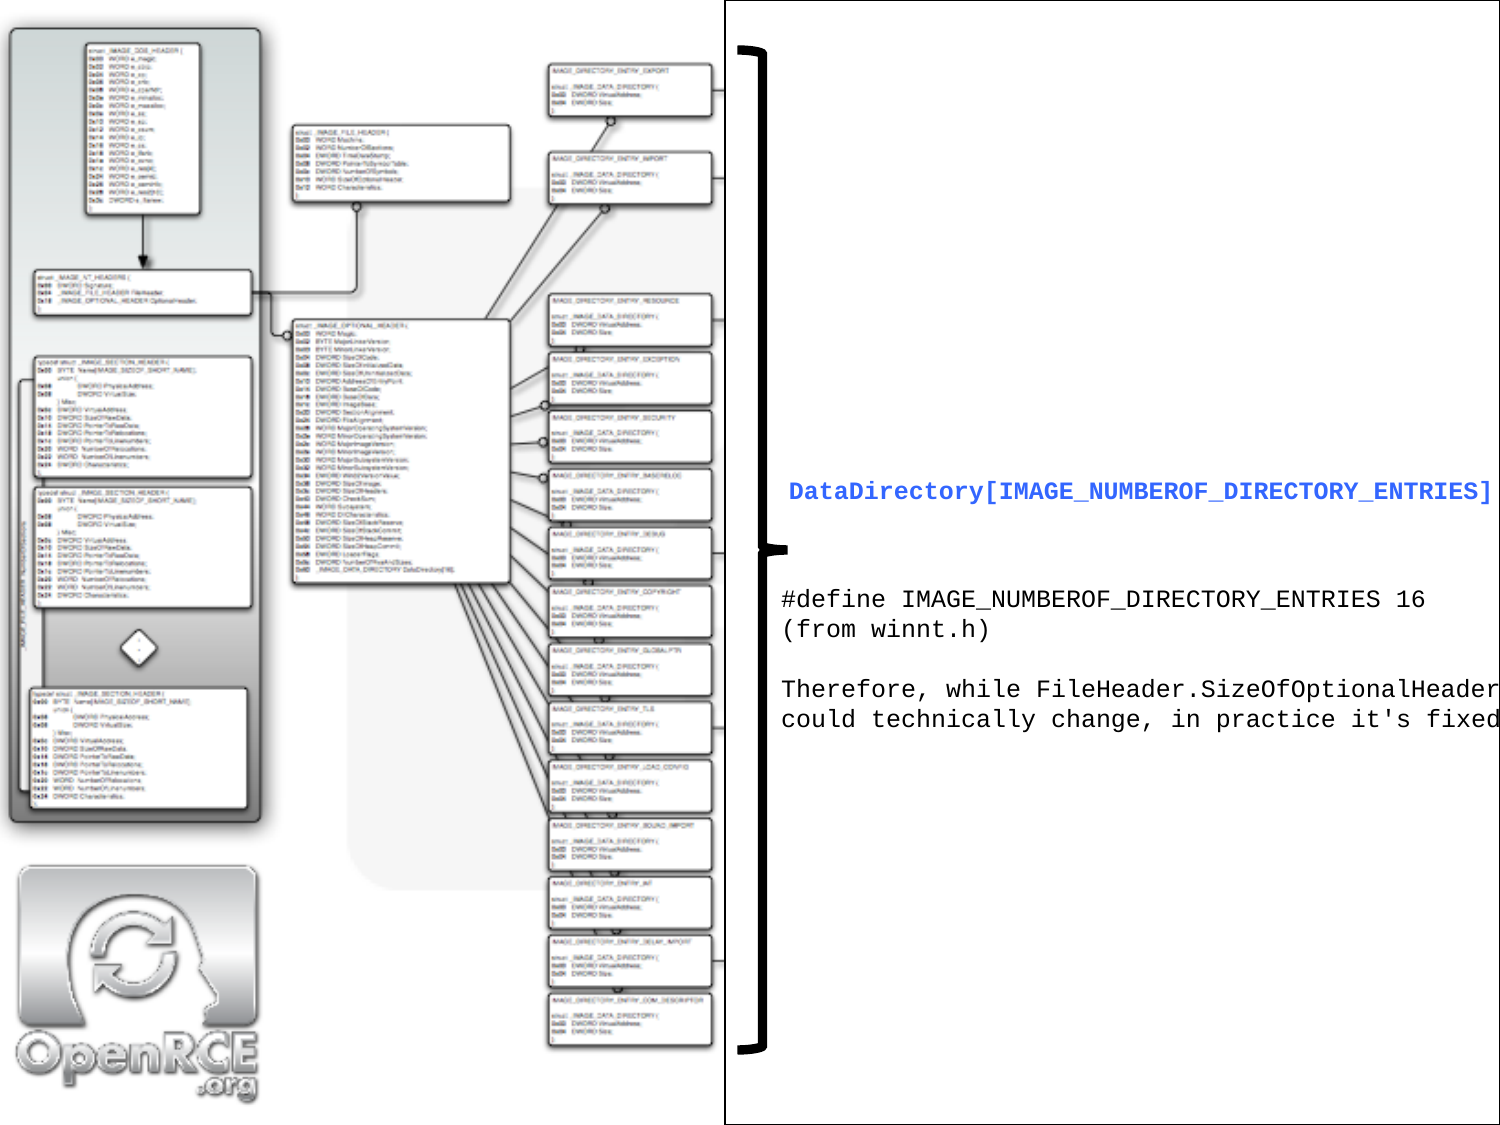

#
DataDirectory[IMAGE_NUMBEROF_DIRECTORY_ENTRIES]
#define IMAGE_NUMBEROF_DIRECTORY_ENTRIES 16
(from winnt.h)
Therefore, while FileHeader.SizeOfOptionalHeader
could technically change, in practice it's fixed
Image by Ero Carrera